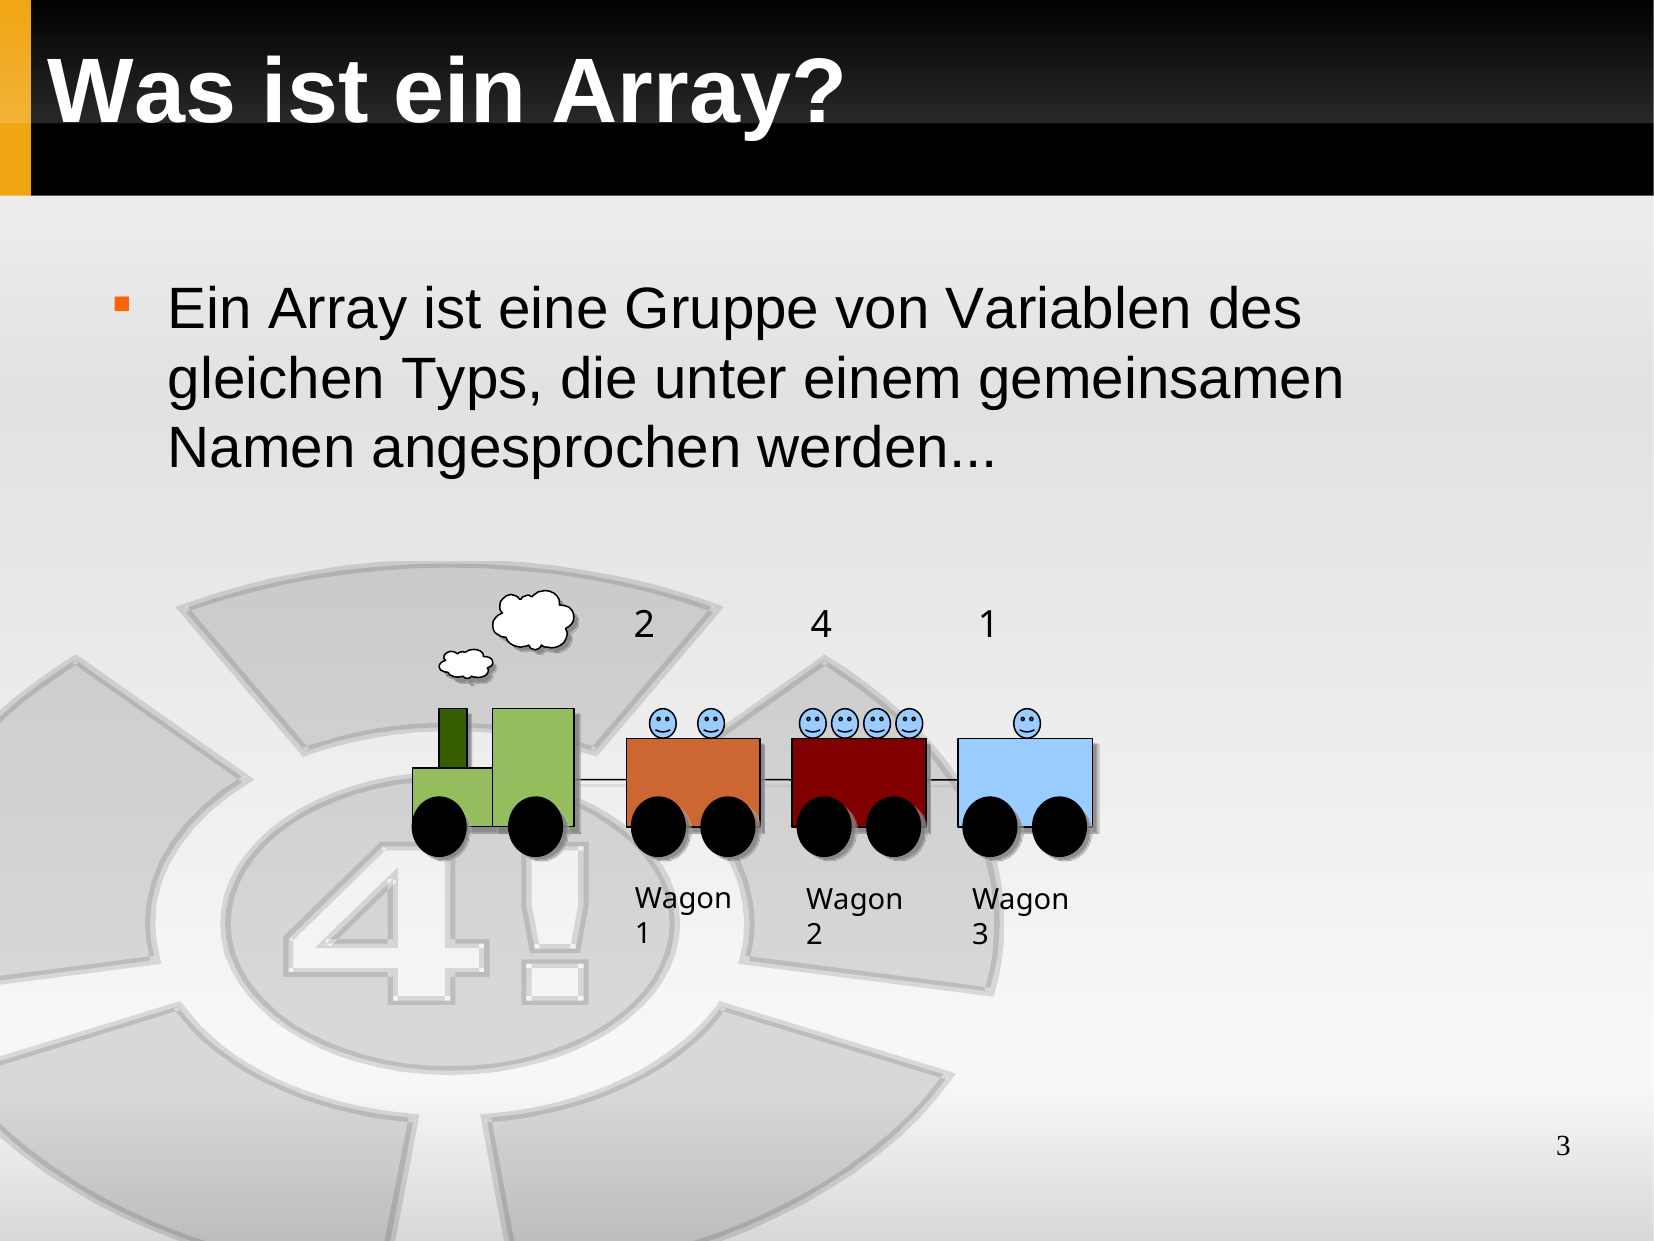

# Was ist ein Array?
Ein Array ist eine Gruppe von Variablen des gleichen Typs, die unter einem gemeinsamen Namen angesprochen werden...
2 4 1
Wagon1
Wagon2
Wagon3
3